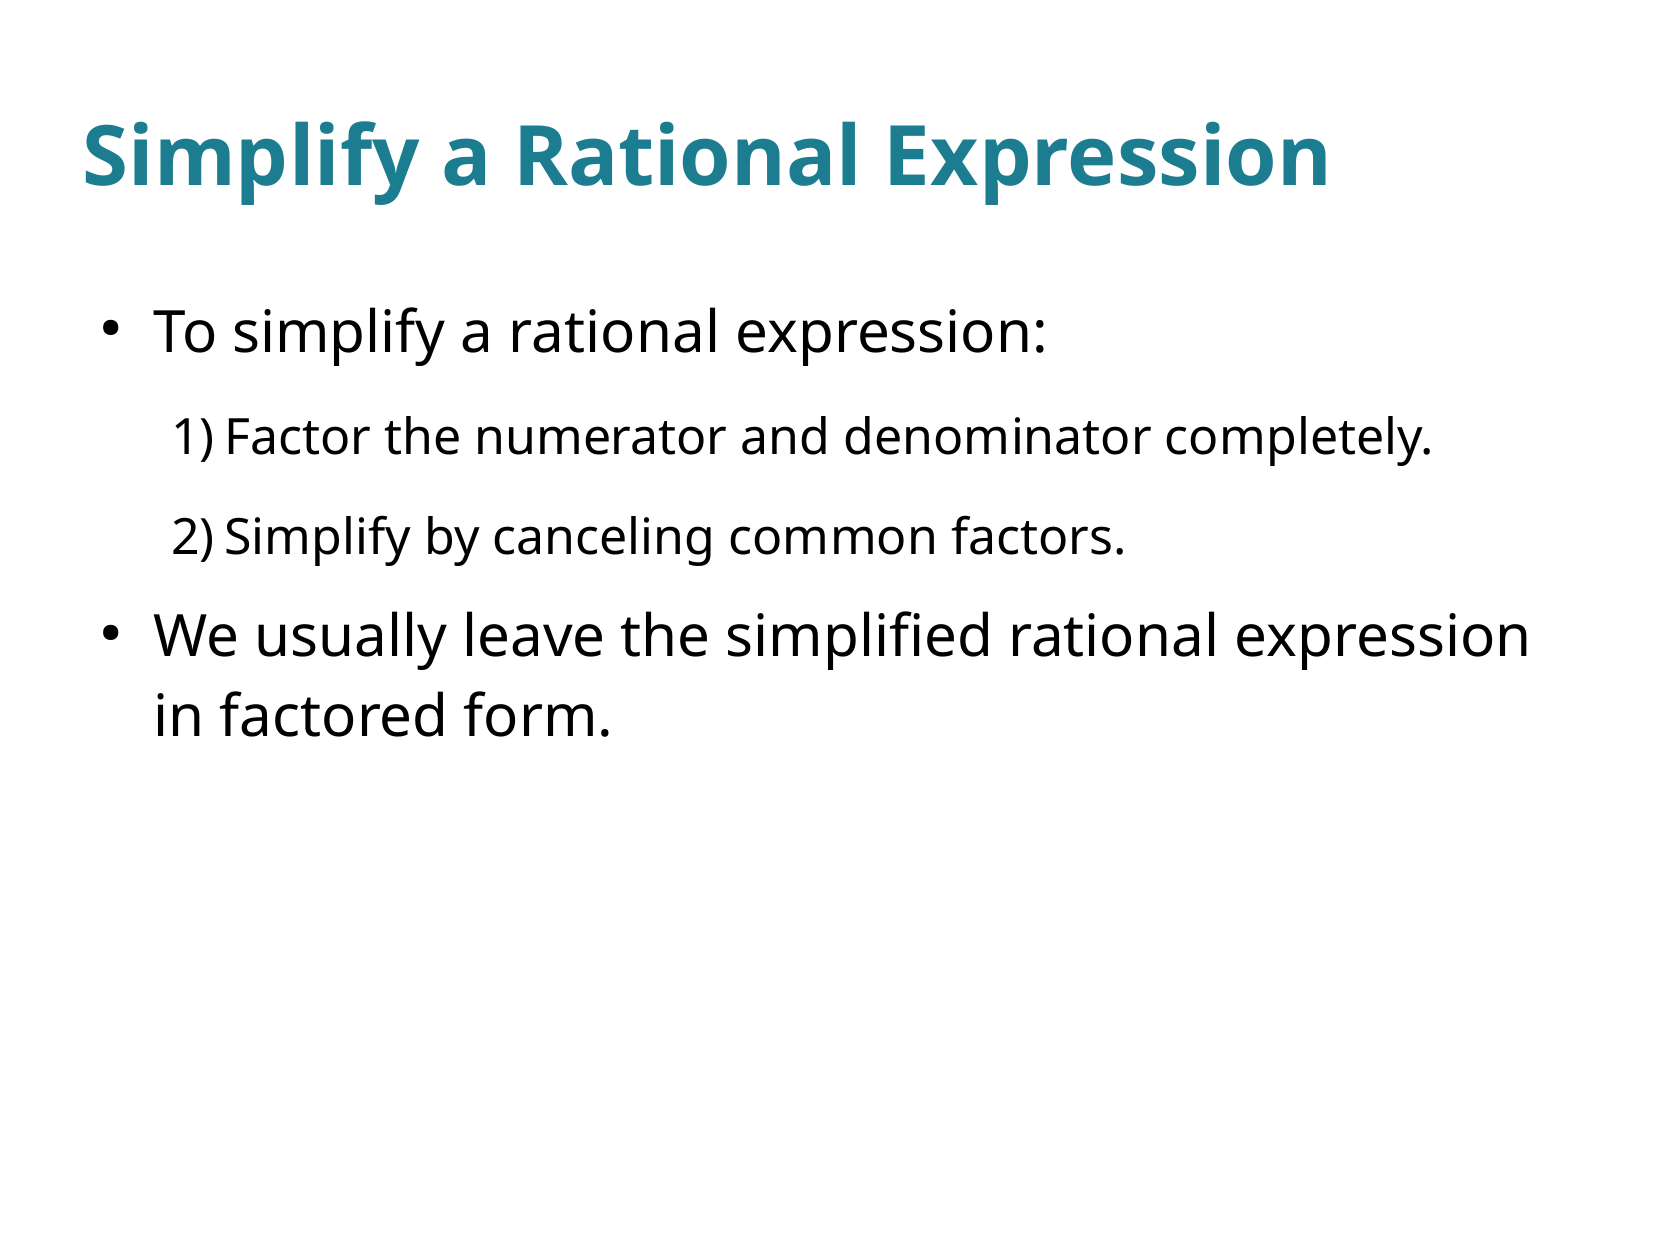

# Simplify a Rational Expression
To simplify a rational expression:
Factor the numerator and denominator completely.
Simplify by canceling common factors.
We usually leave the simplified rational expression in factored form.